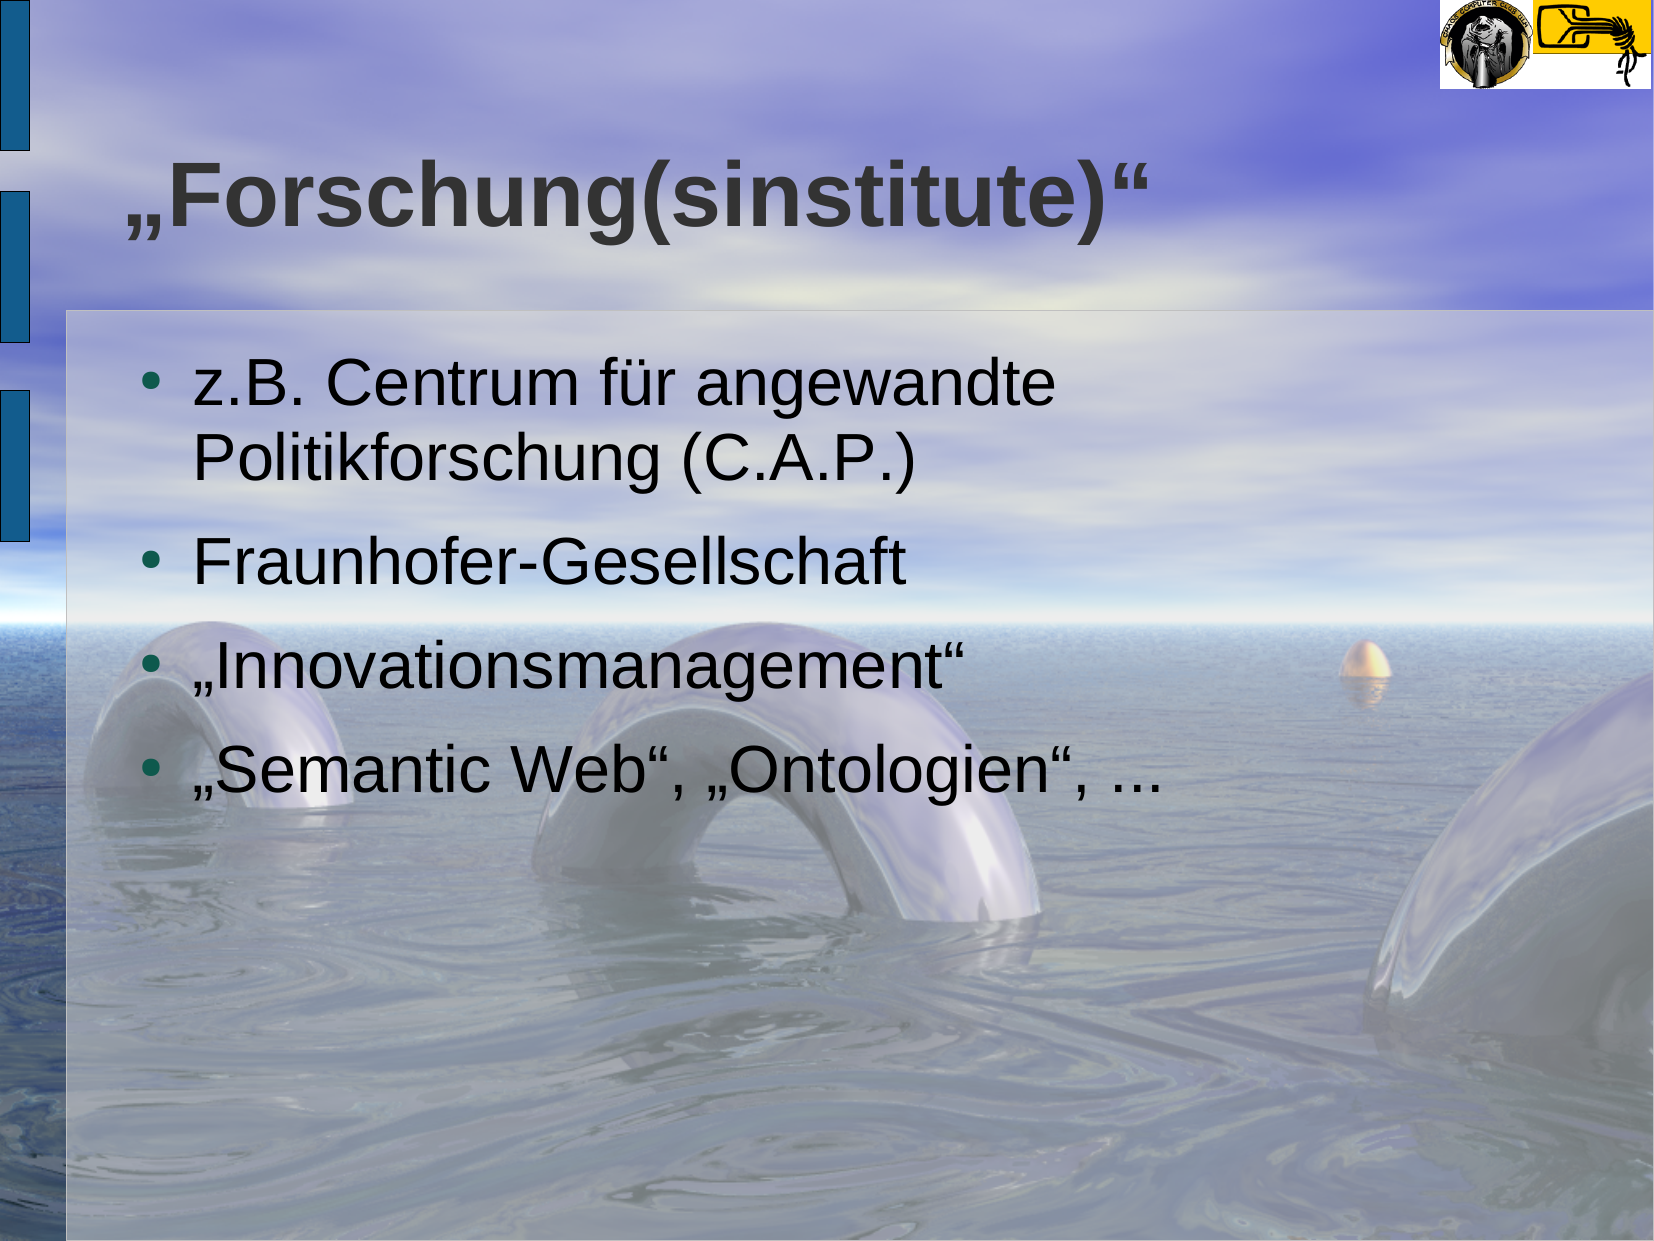

# „Forschung(sinstitute)“
z.B. Centrum für angewandte Politikforschung (C.A.P.)
Fraunhofer-Gesellschaft
„Innovationsmanagement“
„Semantic Web“, „Ontologien“, ...